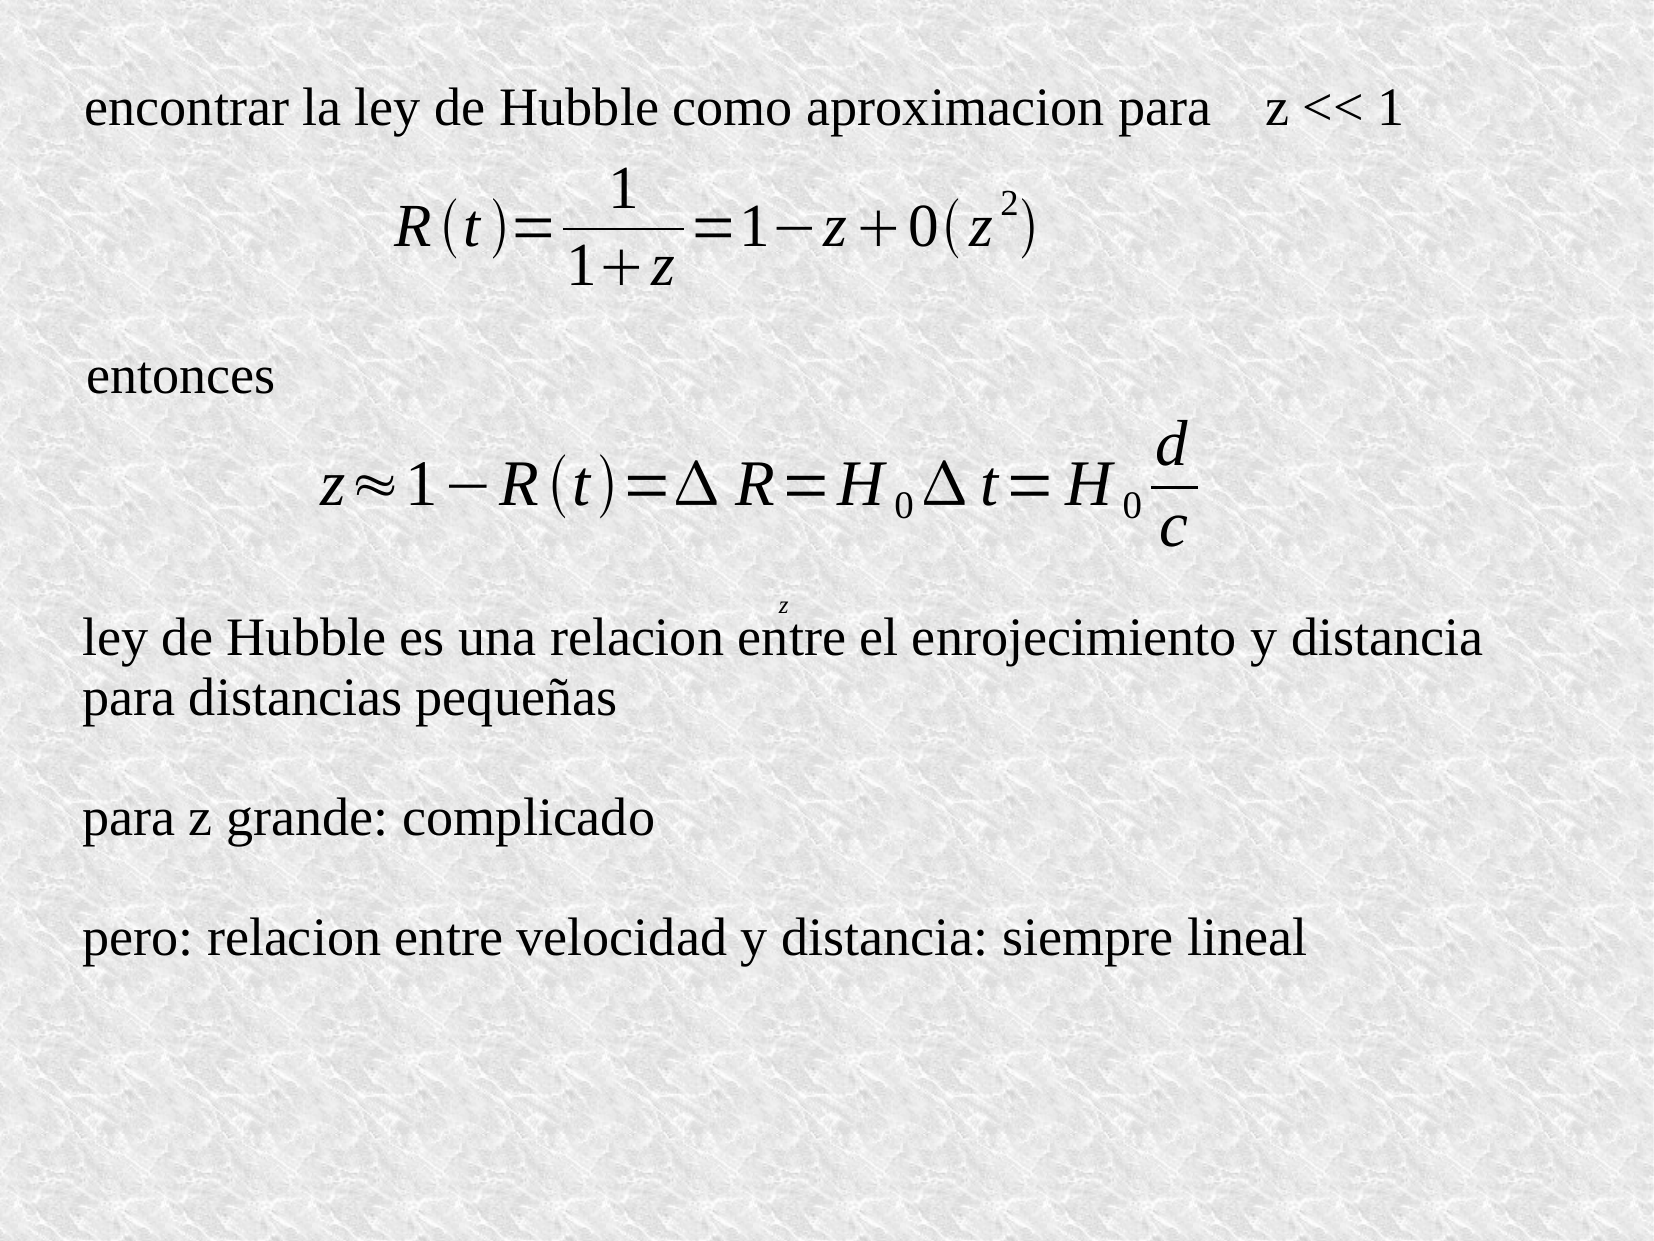

encontrar la ley de Hubble como aproximacion para z << 1
entonces
ley de Hubble es una relacion entre el enrojecimiento y distancia
para distancias pequeñas
para z grande: complicado
pero: relacion entre velocidad y distancia: siempre lineal